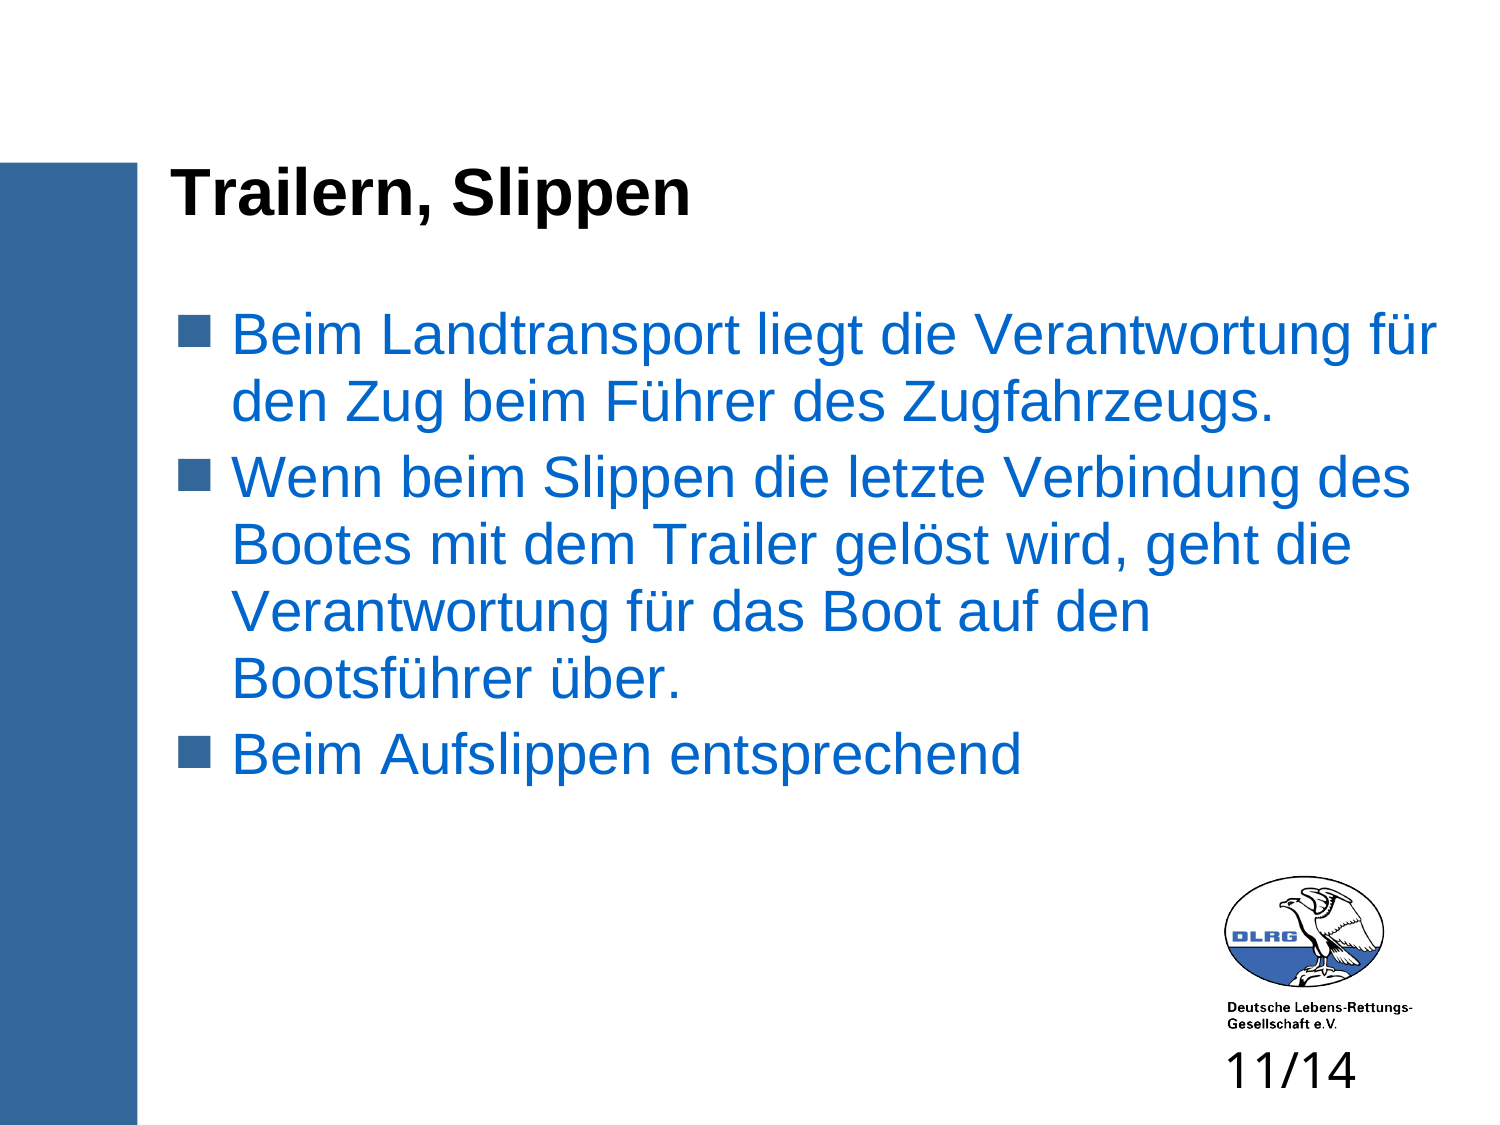

# Trailern, Slippen
Beim Landtransport liegt die Verantwortung für den Zug beim Führer des Zugfahrzeugs.
Wenn beim Slippen die letzte Verbindung des Bootes mit dem Trailer gelöst wird, geht die Verantwortung für das Boot auf den Bootsführer über.
Beim Aufslippen entsprechend